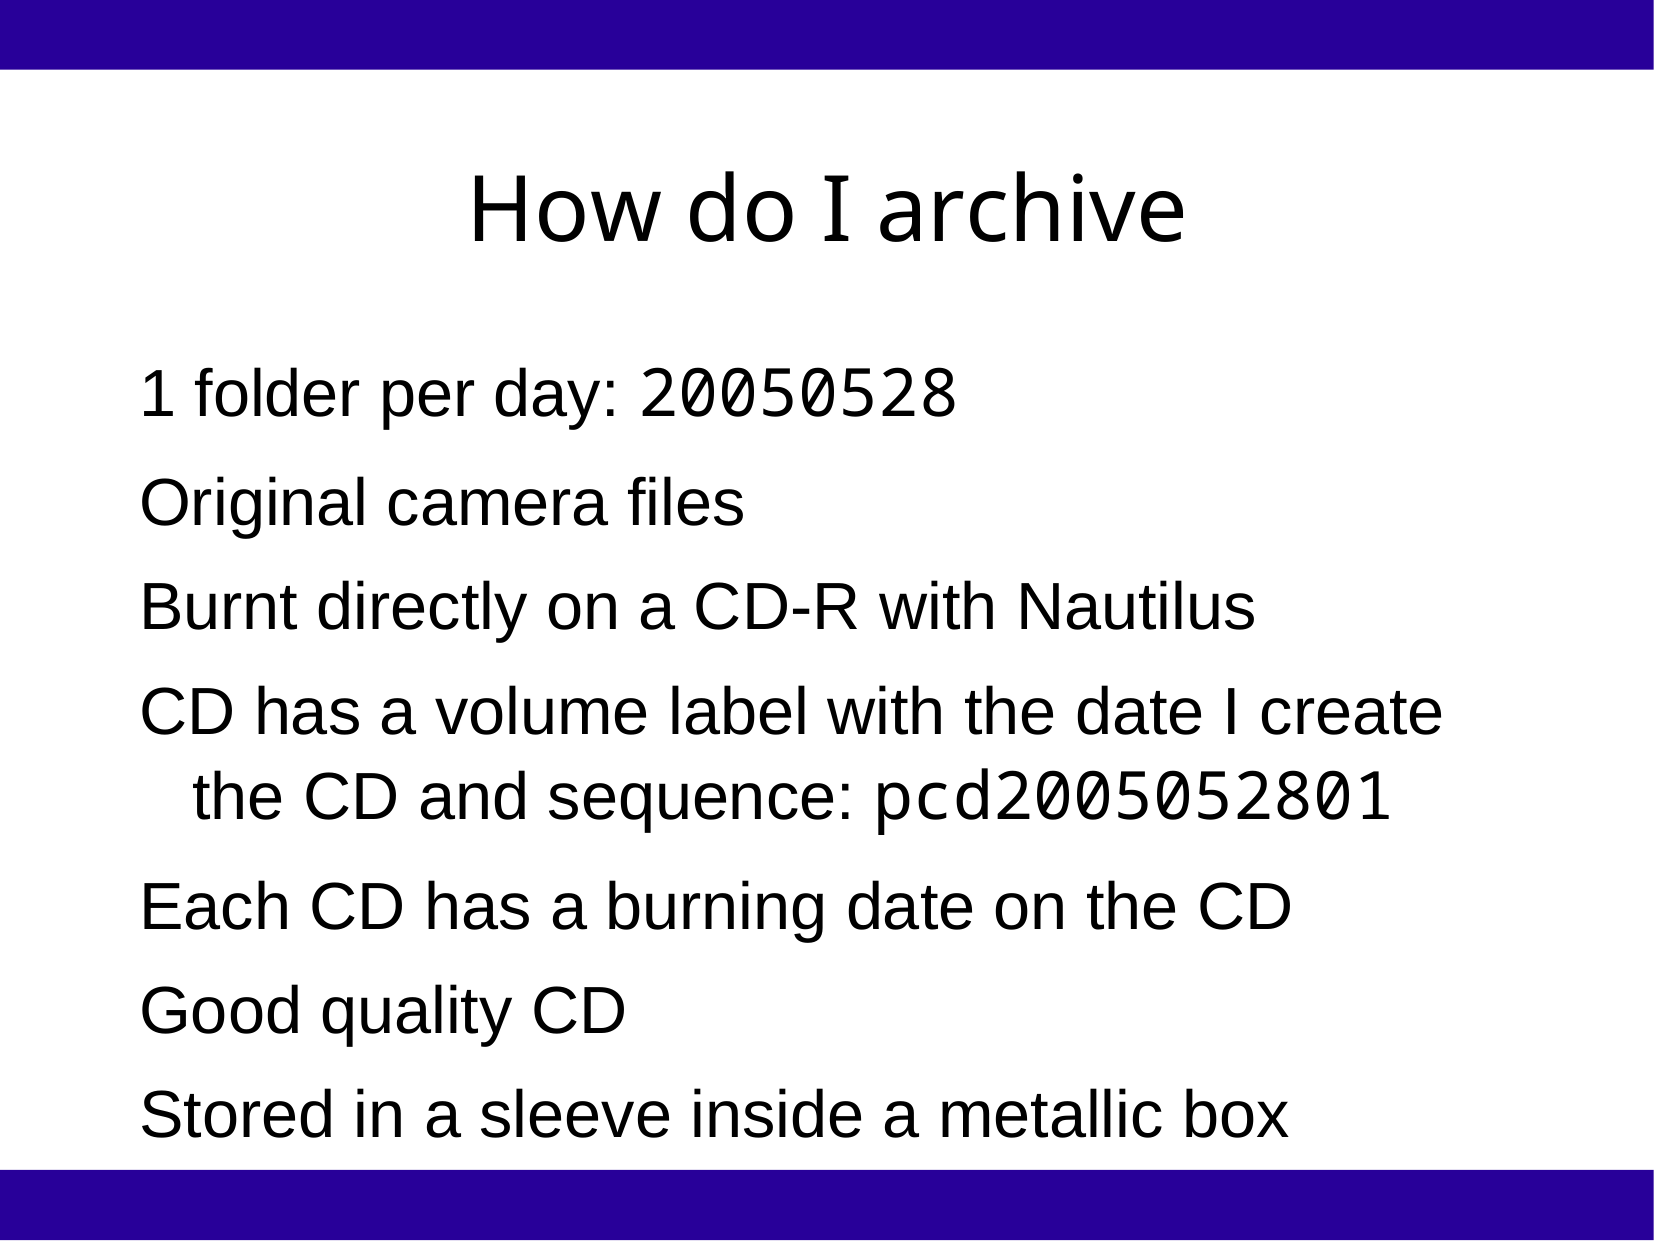

# How do I archive
1 folder per day: 20050528
Original camera files
Burnt directly on a CD-R with Nautilus
CD has a volume label with the date I create the CD and sequence: pcd2005052801
Each CD has a burning date on the CD
Good quality CD
Stored in a sleeve inside a metallic box